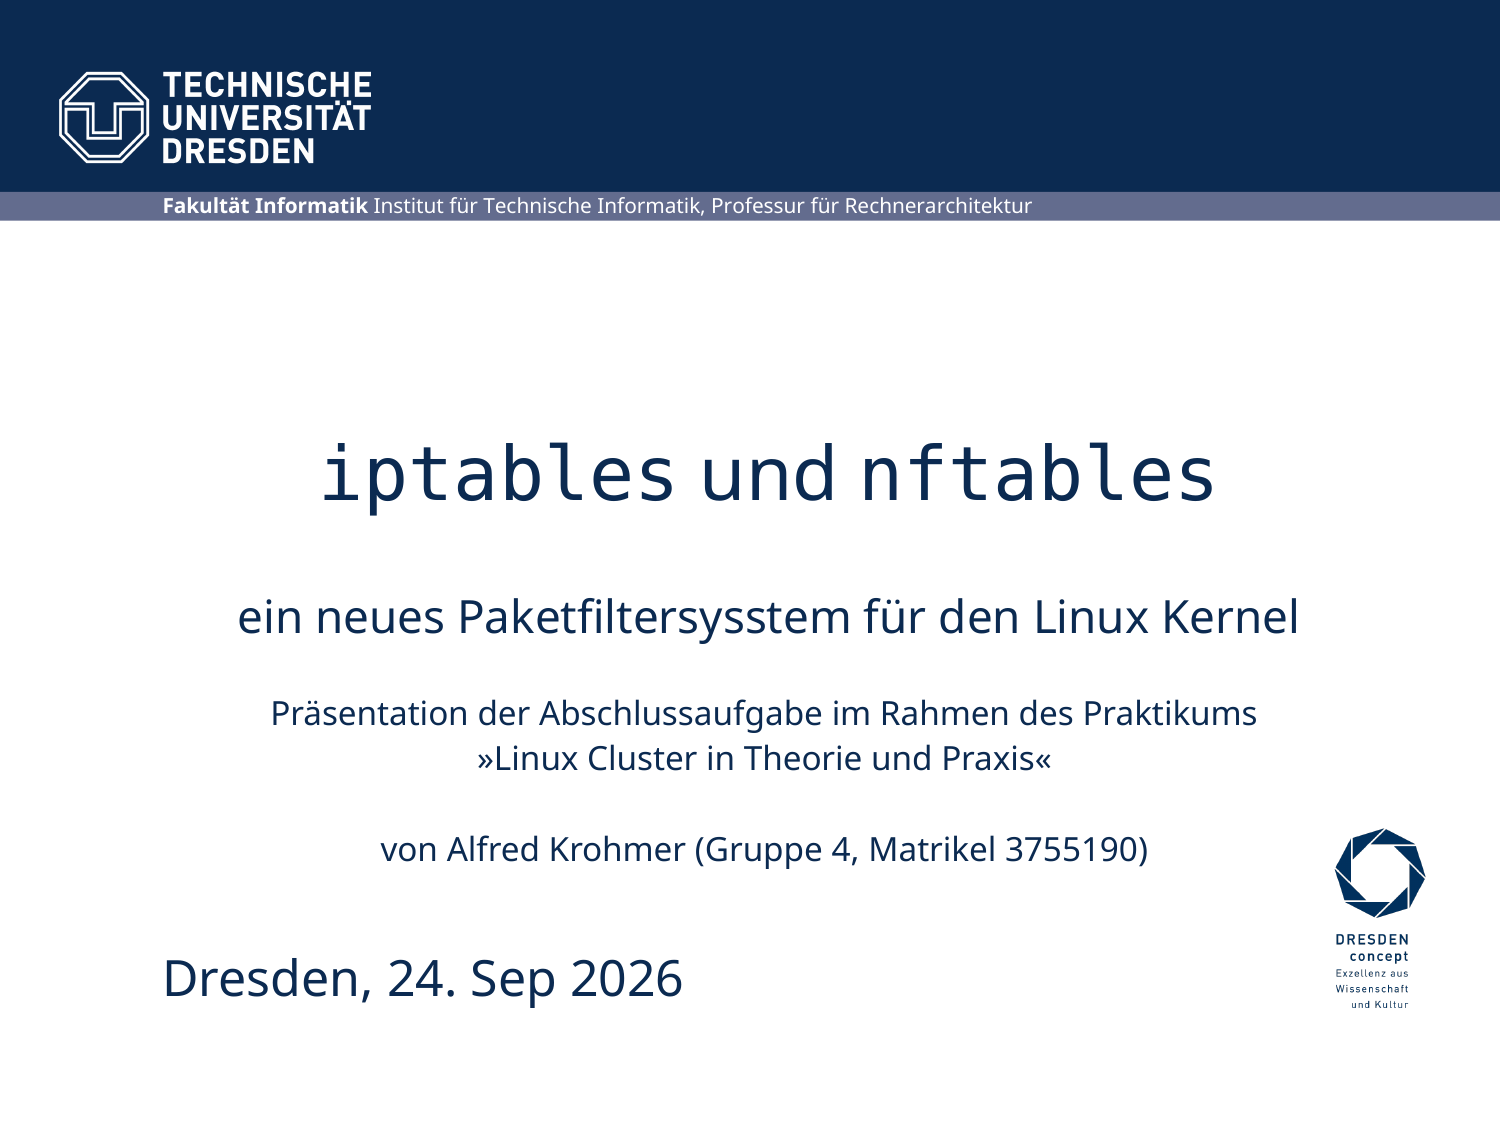

Fakultät Informatik Institut für Technische Informatik, Professur für Rechnerarchitektur
# iptables und nftables ein neues Paketfiltersysstem für den Linux Kernel
Präsentation der Abschlussaufgabe im Rahmen des Praktikums
»Linux Cluster in Theorie und Praxis«
von Alfred Krohmer (Gruppe 4, Matrikel 3755190)
Dresden,